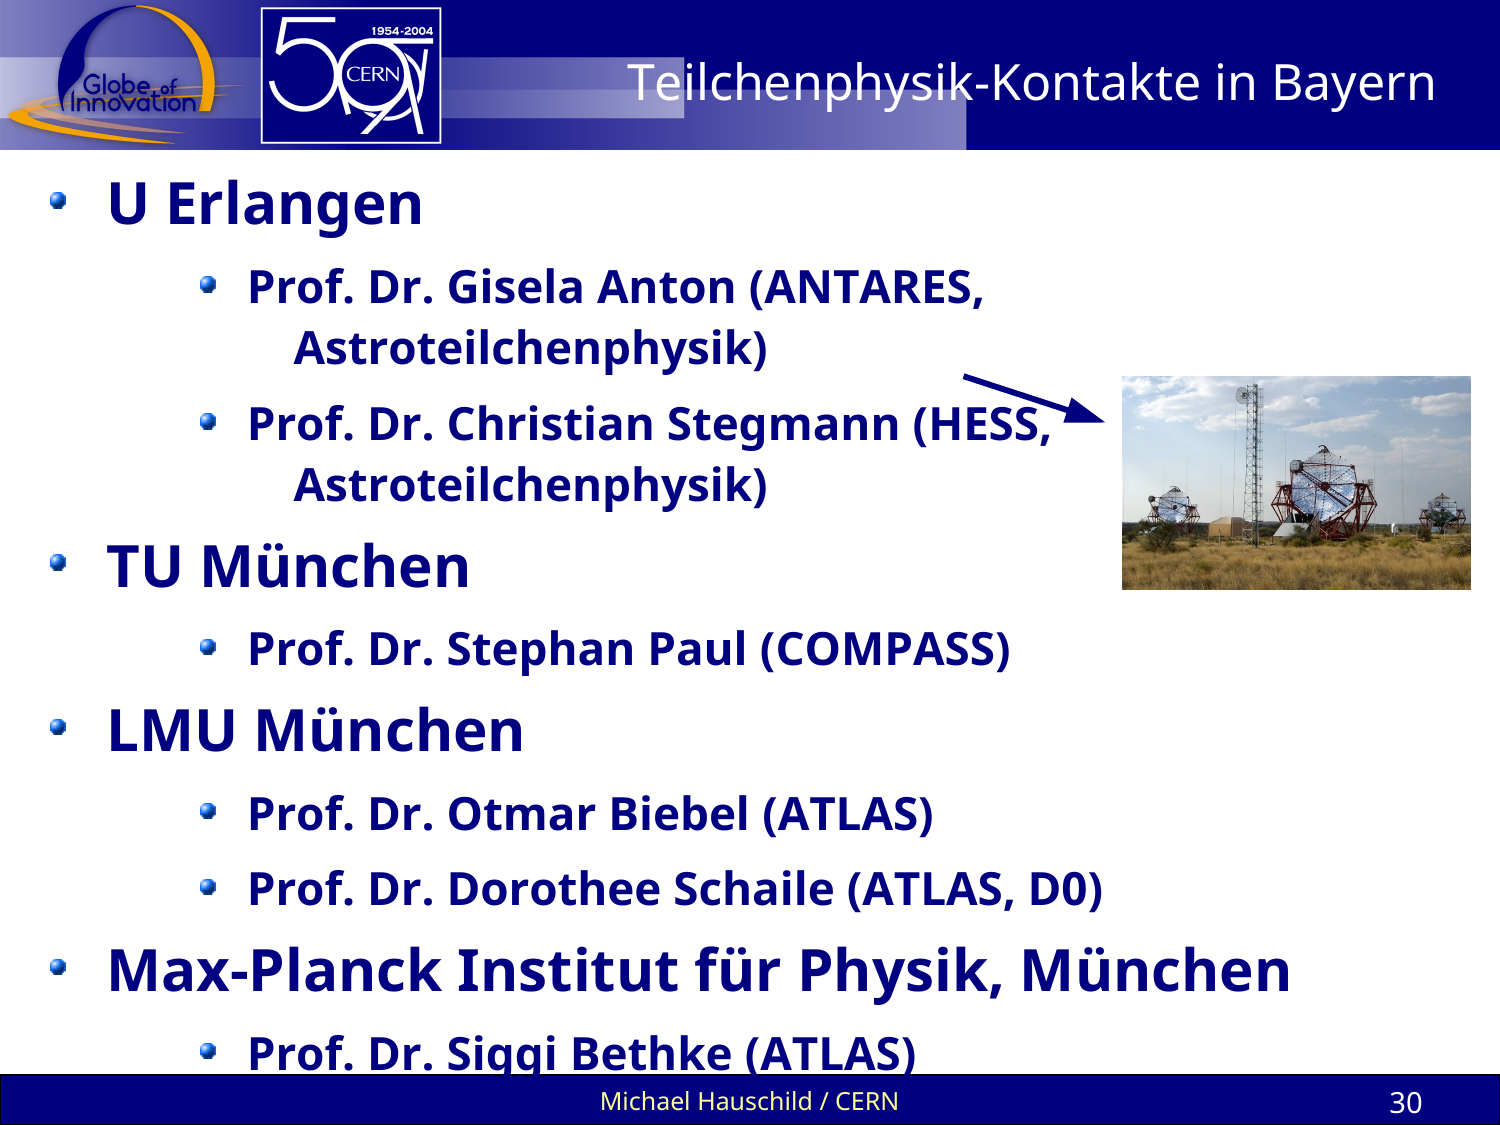

# Teilchenphysik-Kontakte in Bayern
U Erlangen
Prof. Dr. Gisela Anton (ANTARES, Astroteilchenphysik)
Prof. Dr. Christian Stegmann (HESS, Astroteilchenphysik)
TU München
Prof. Dr. Stephan Paul (COMPASS)
LMU München
Prof. Dr. Otmar Biebel (ATLAS)
Prof. Dr. Dorothee Schaile (ATLAS, D0)
Max-Planck Institut für Physik, München
Prof. Dr. Siggi Bethke (ATLAS)